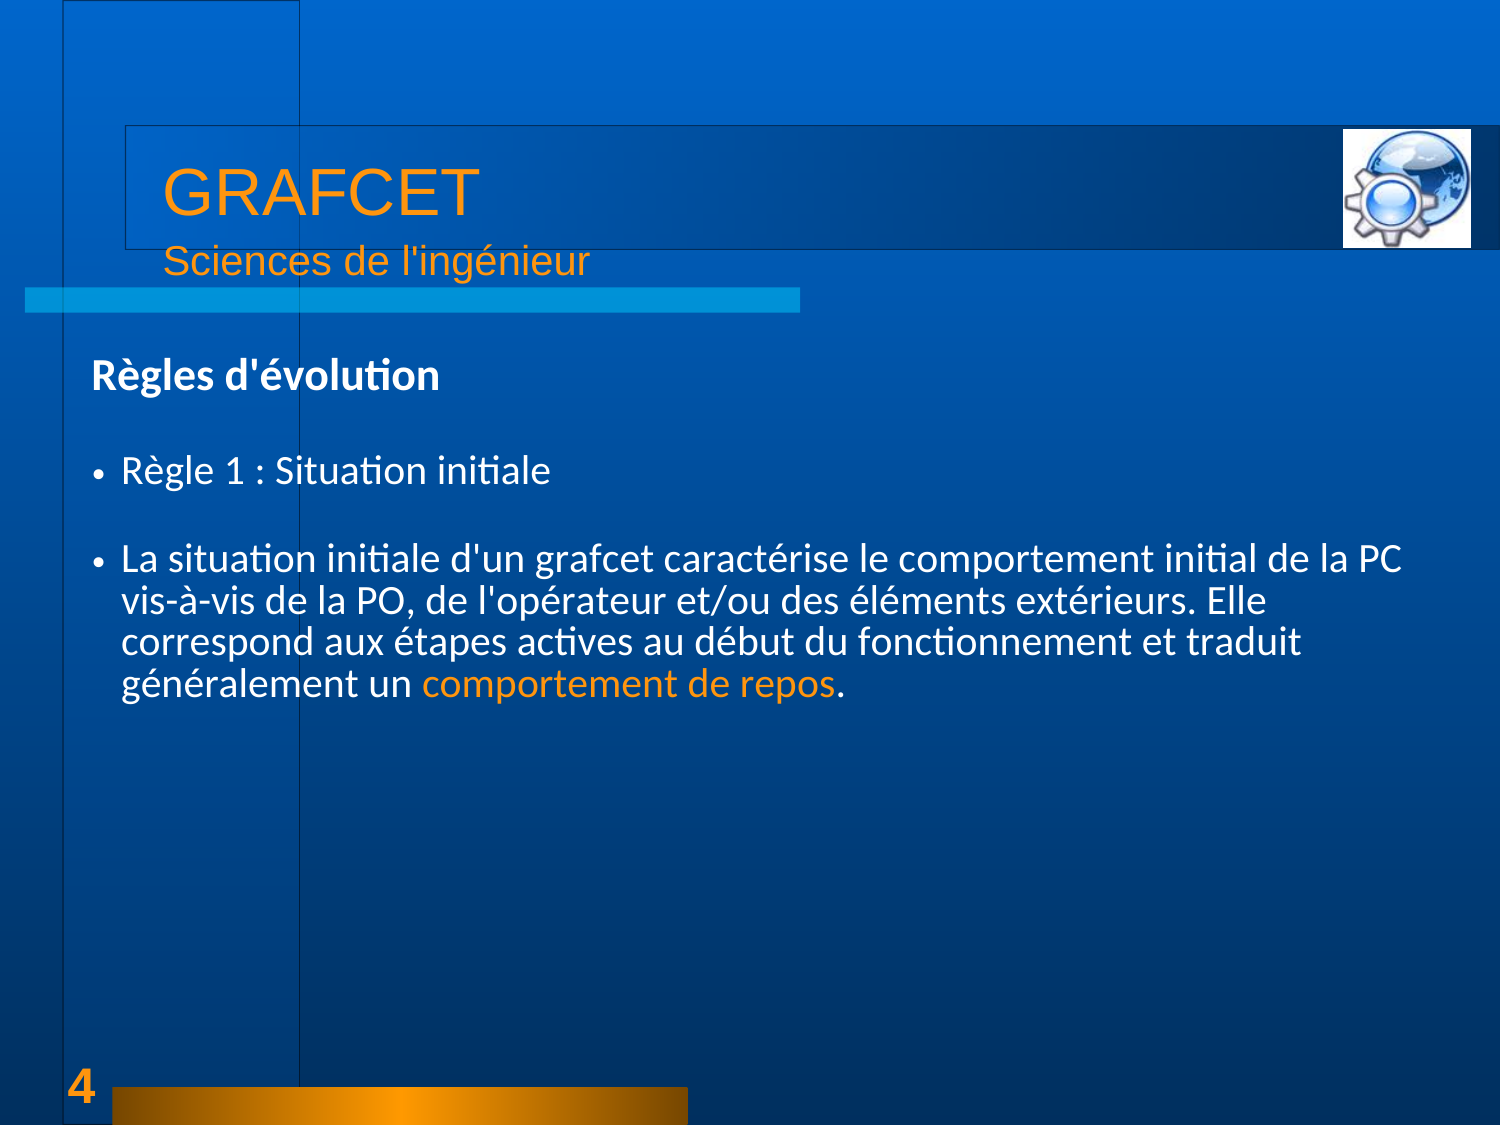

Règles d'évolution
Règle 1 : Situation initiale
La situation initiale d'un grafcet caractérise le comportement initial de la PC vis-à-vis de la PO, de l'opérateur et/ou des éléments extérieurs. Elle correspond aux étapes actives au début du fonctionnement et traduit généralement un comportement de repos.